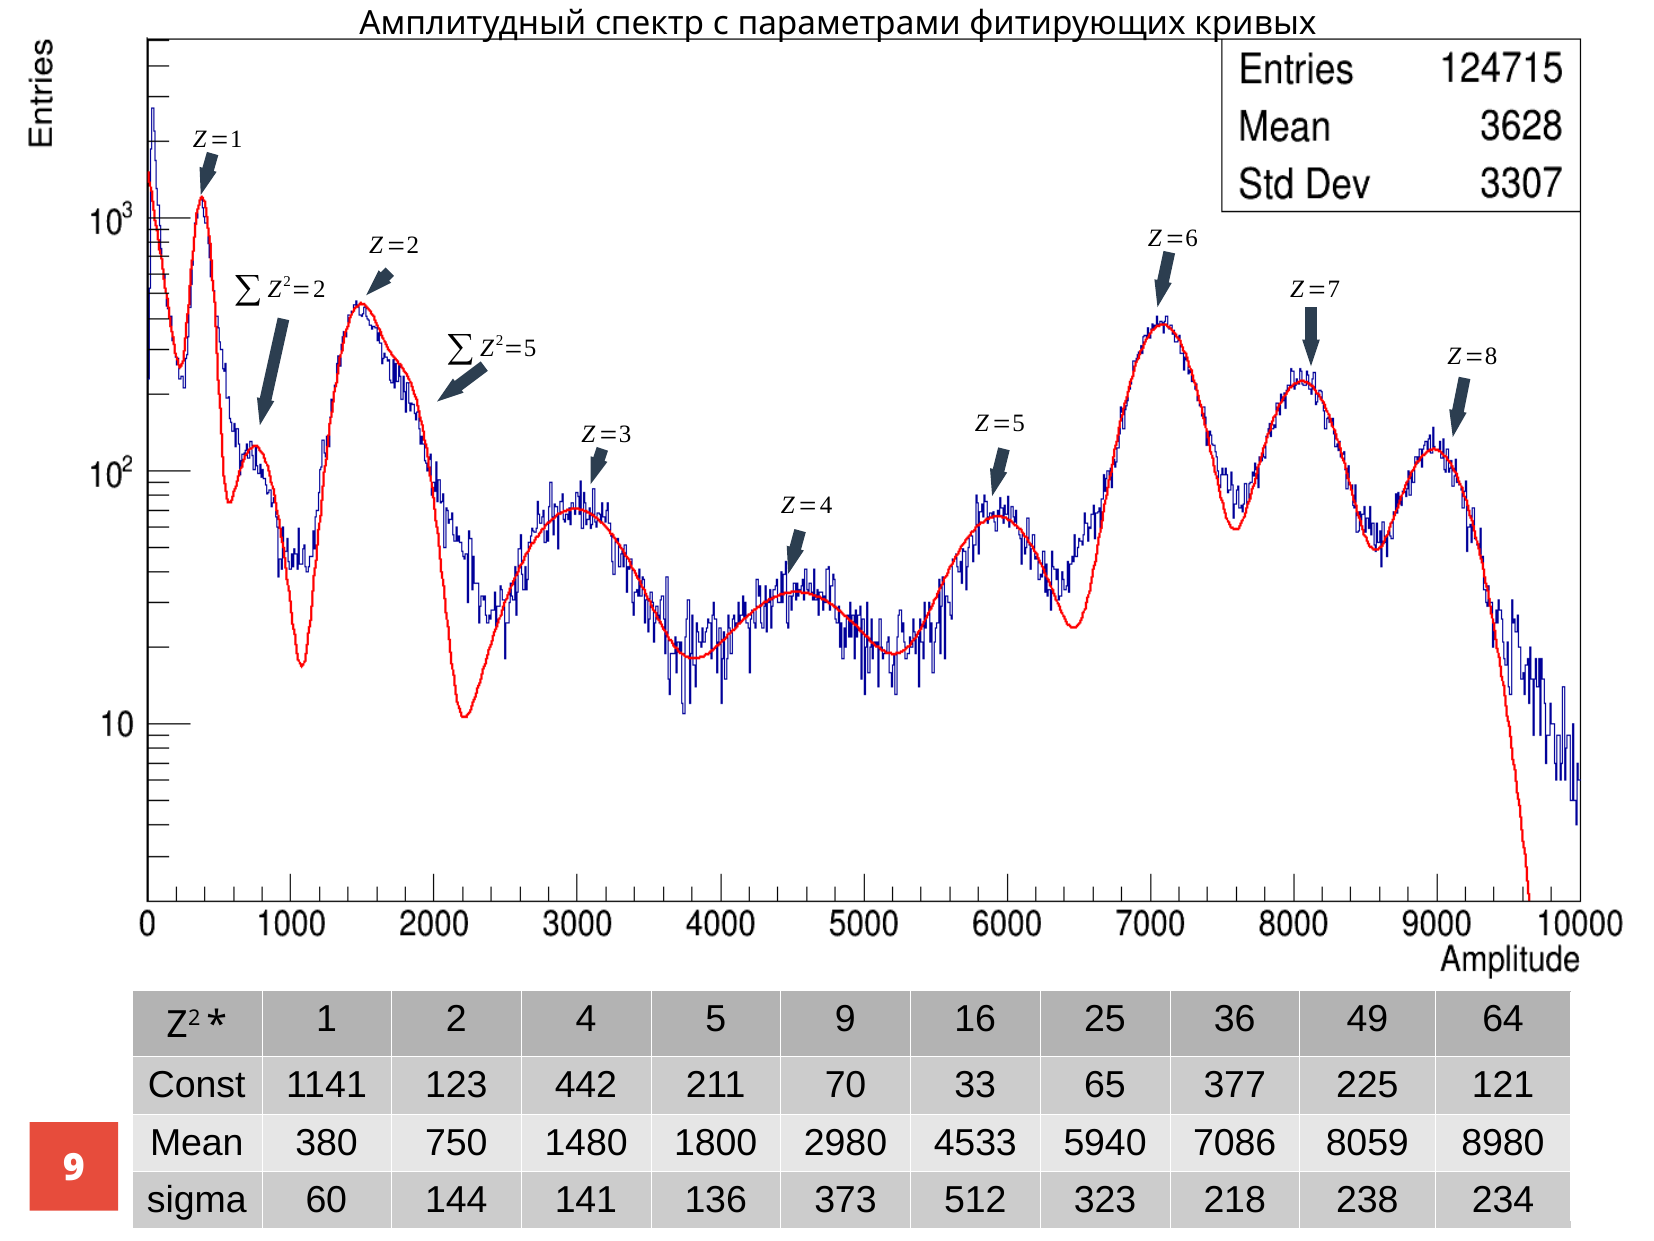

Амплитудный спектр с параметрами фитирующих кривых
# Все пики, включая парные события
| Z2 \* | 1 | 2 | 4 | 5 | 9 | 16 | 25 | 36 | 49 | 64 |
| --- | --- | --- | --- | --- | --- | --- | --- | --- | --- | --- |
| Const | 1141 | 123 | 442 | 211 | 70 | 33 | 65 | 377 | 225 | 121 |
| Mean | 380 | 750 | 1480 | 1800 | 2980 | 4533 | 5940 | 7086 | 8059 | 8980 |
| sigma | 60 | 144 | 141 | 136 | 373 | 512 | 323 | 218 | 238 | 234 |
9